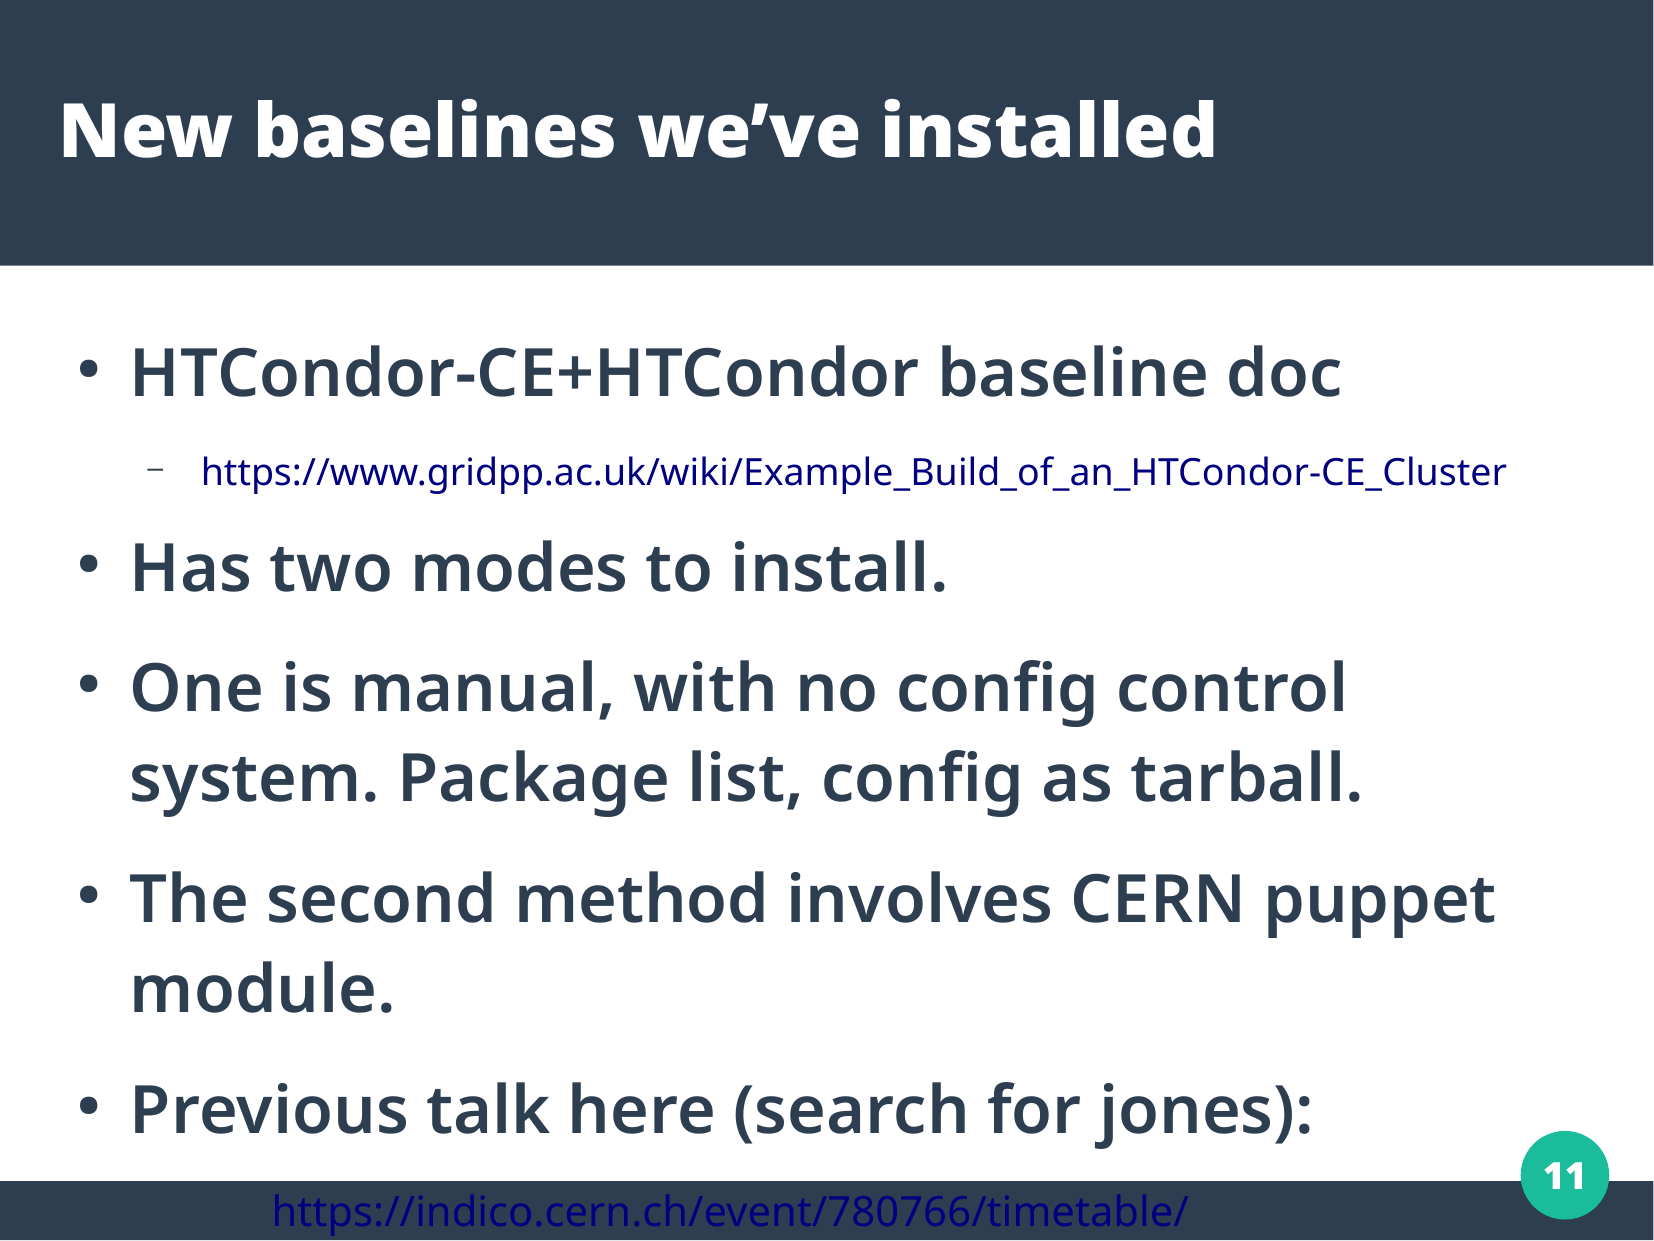

# New baselines we’ve installed
HTCondor-CE+HTCondor baseline doc
https://www.gridpp.ac.uk/wiki/Example_Build_of_an_HTCondor-CE_Cluster
Has two modes to install.
One is manual, with no config control system. Package list, config as tarball.
The second method involves CERN puppet module.
Previous talk here (search for jones):
https://indico.cern.ch/event/780766/timetable/
11